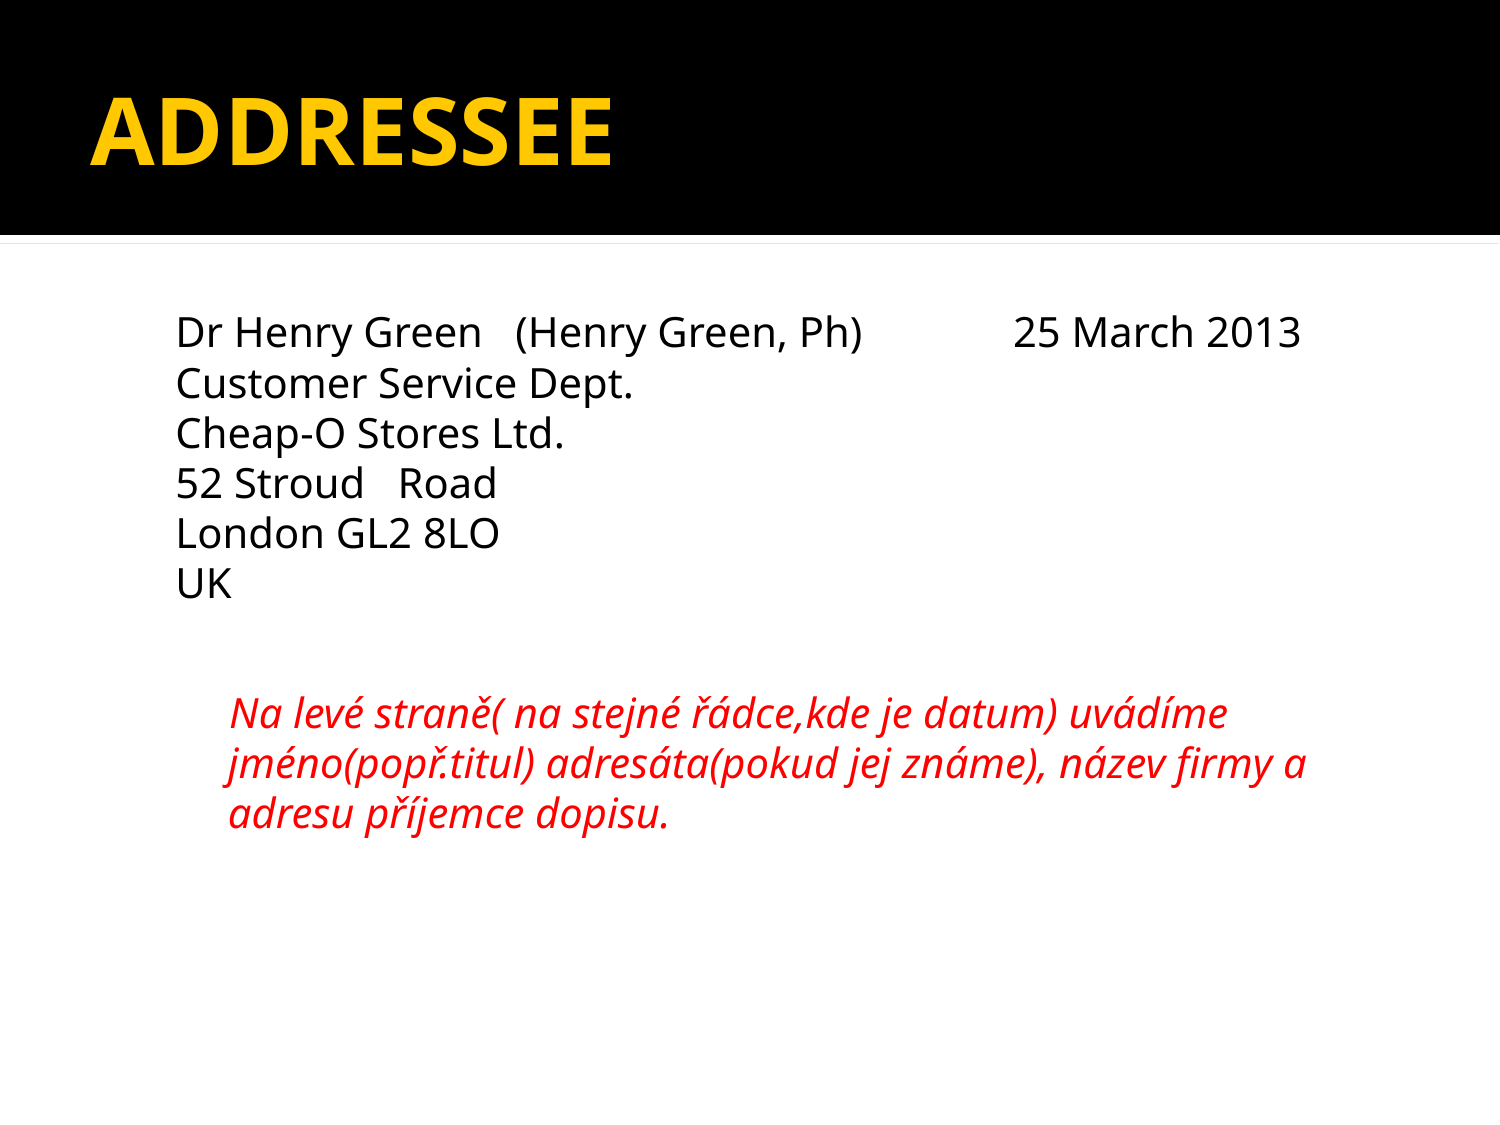

# ADDRESSEE
Dr Henry Green (Henry Green, Ph) 25 March 2013
Customer Service Dept.
Cheap-O Stores Ltd.
52 Stroud Road
London GL2 8LO
UK
 Na levé straně( na stejné řádce,kde je datum) uvádíme jméno(popř.titul) adresáta(pokud jej známe), název firmy a adresu příjemce dopisu.